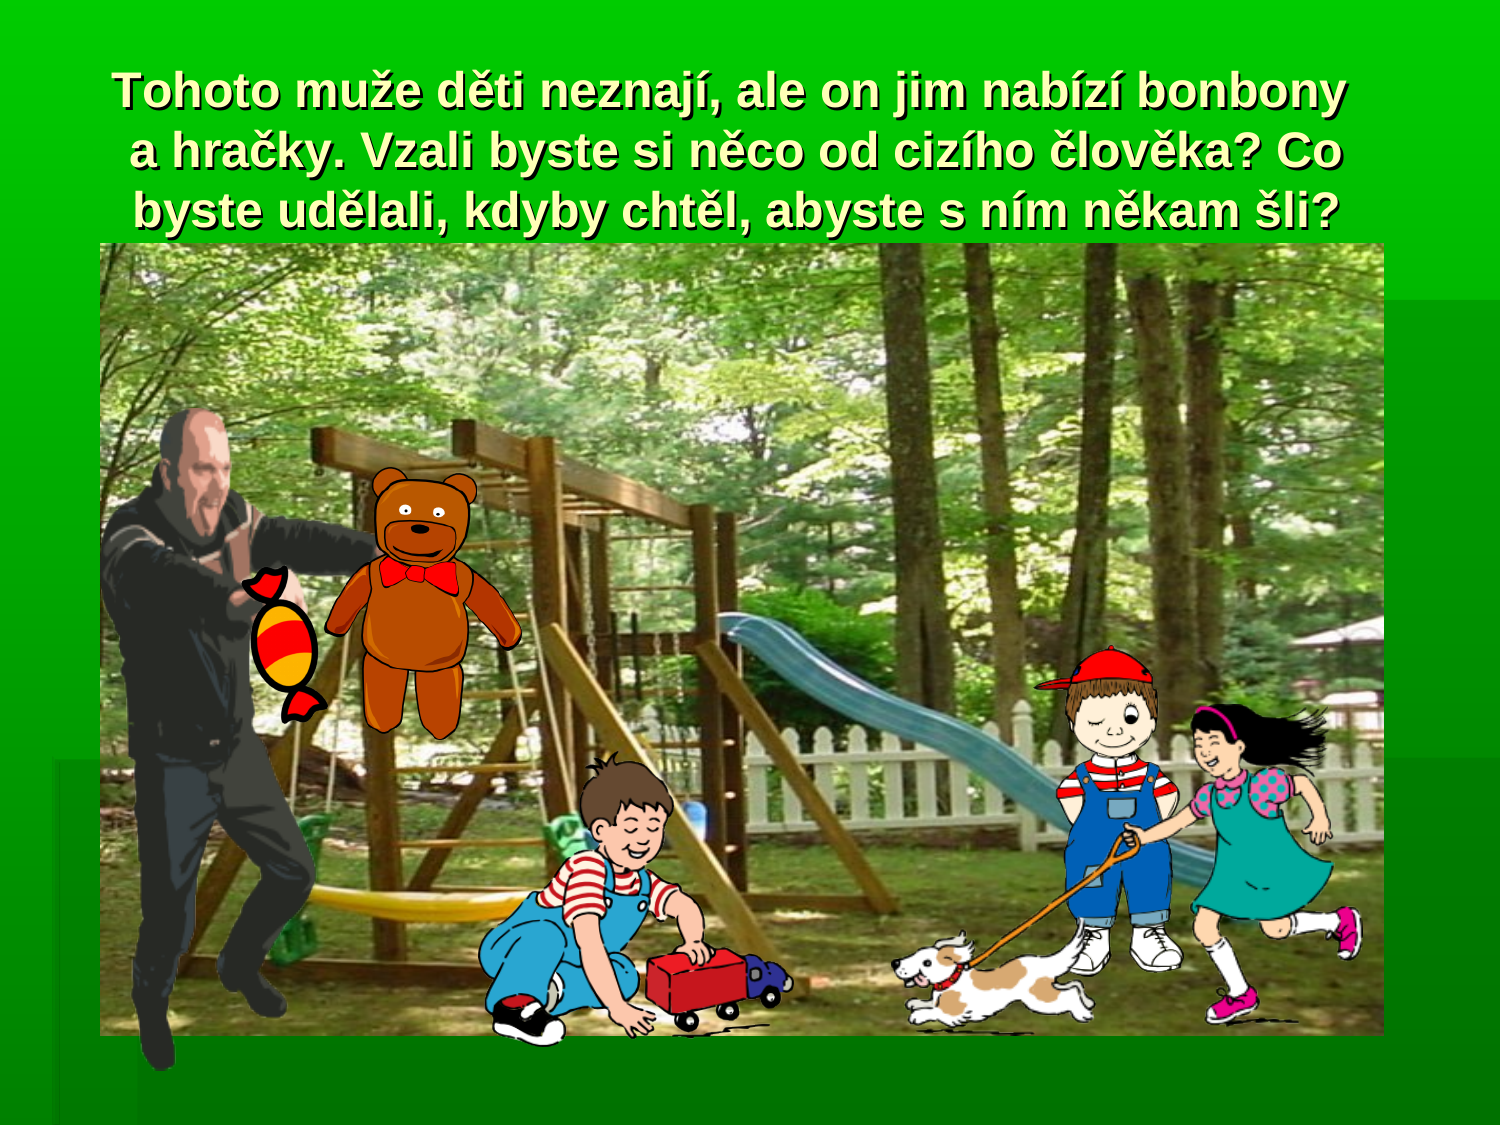

# Tohoto muže děti neznají, ale on jim nabízí bonbony a hračky. Vzali byste si něco od cizího člověka? Co byste udělali, kdyby chtěl, abyste s ním někam šli?